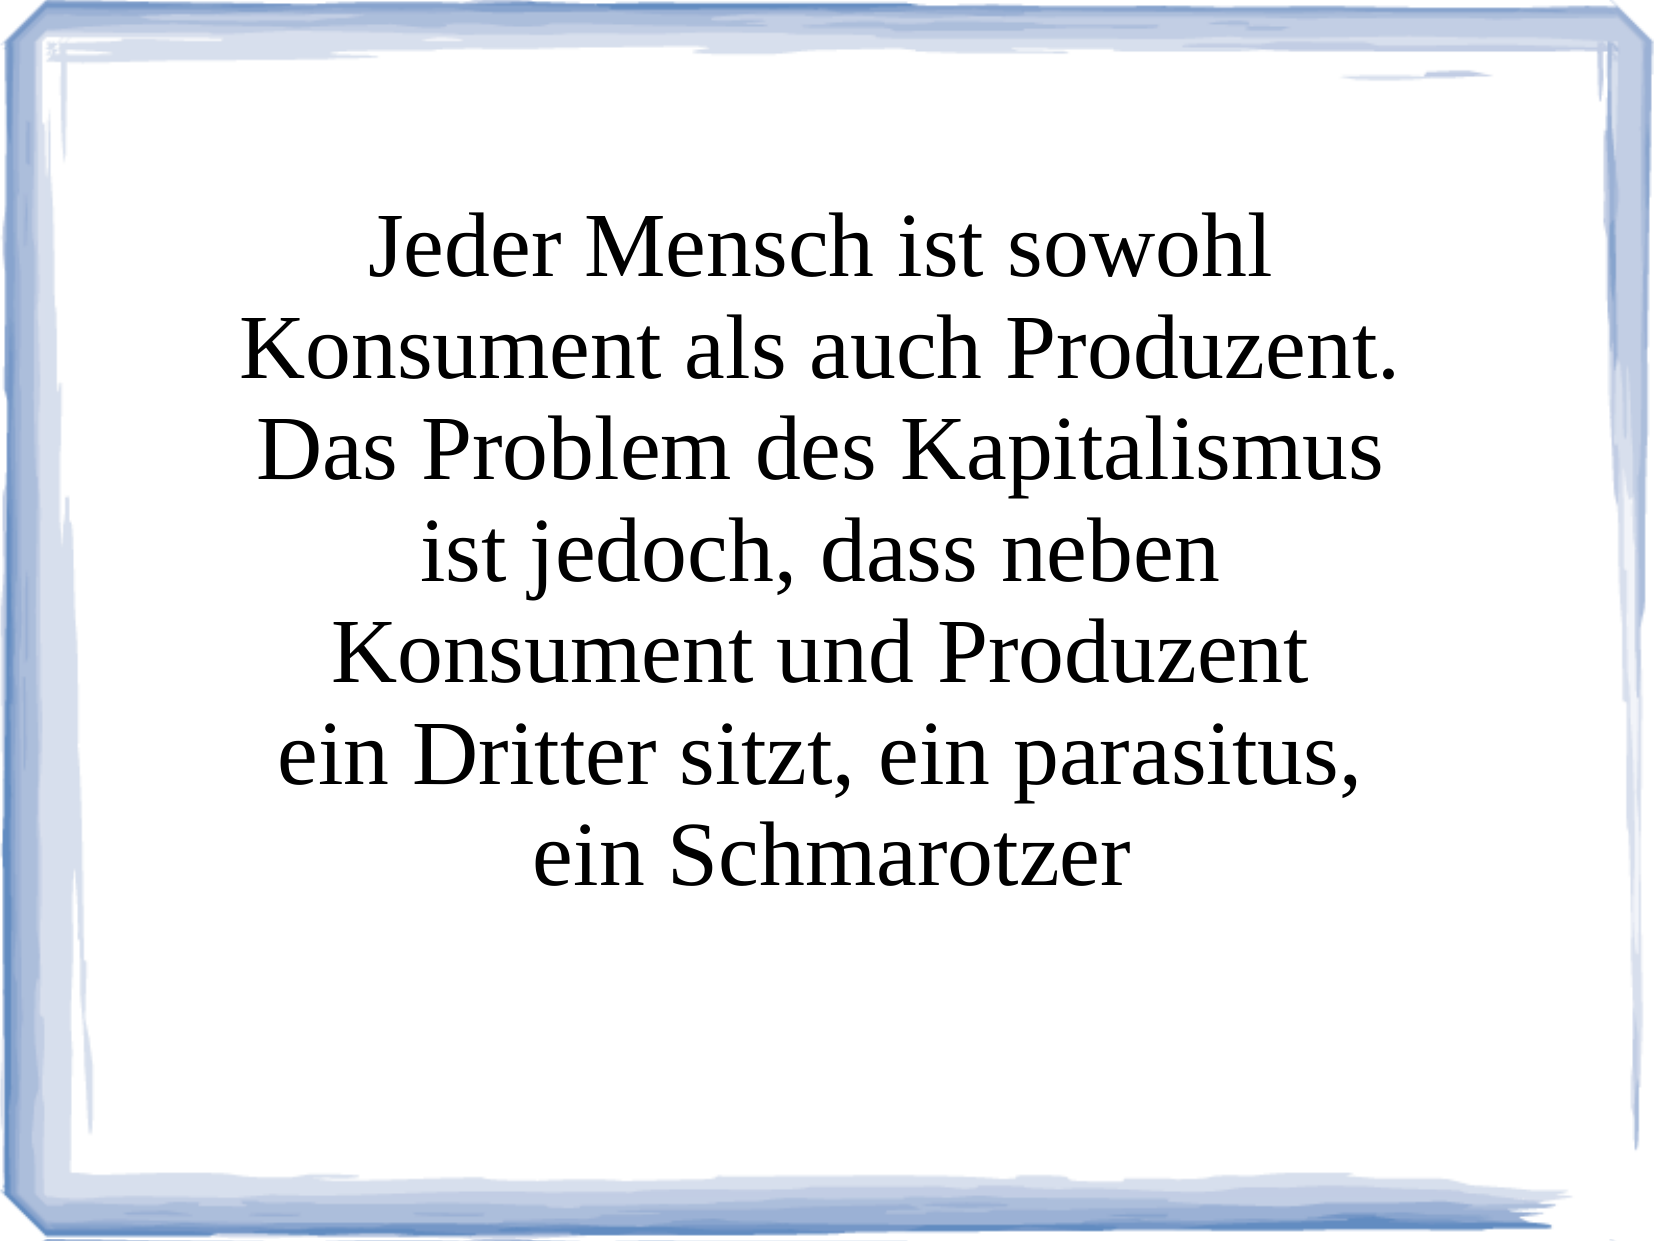

Jeder Mensch ist sowohl
Konsument als auch Produzent.
Das Problem des Kapitalismus
ist jedoch, dass neben
Konsument und Produzent
ein Dritter sitzt, ein parasitus,
ein Schmarotzer